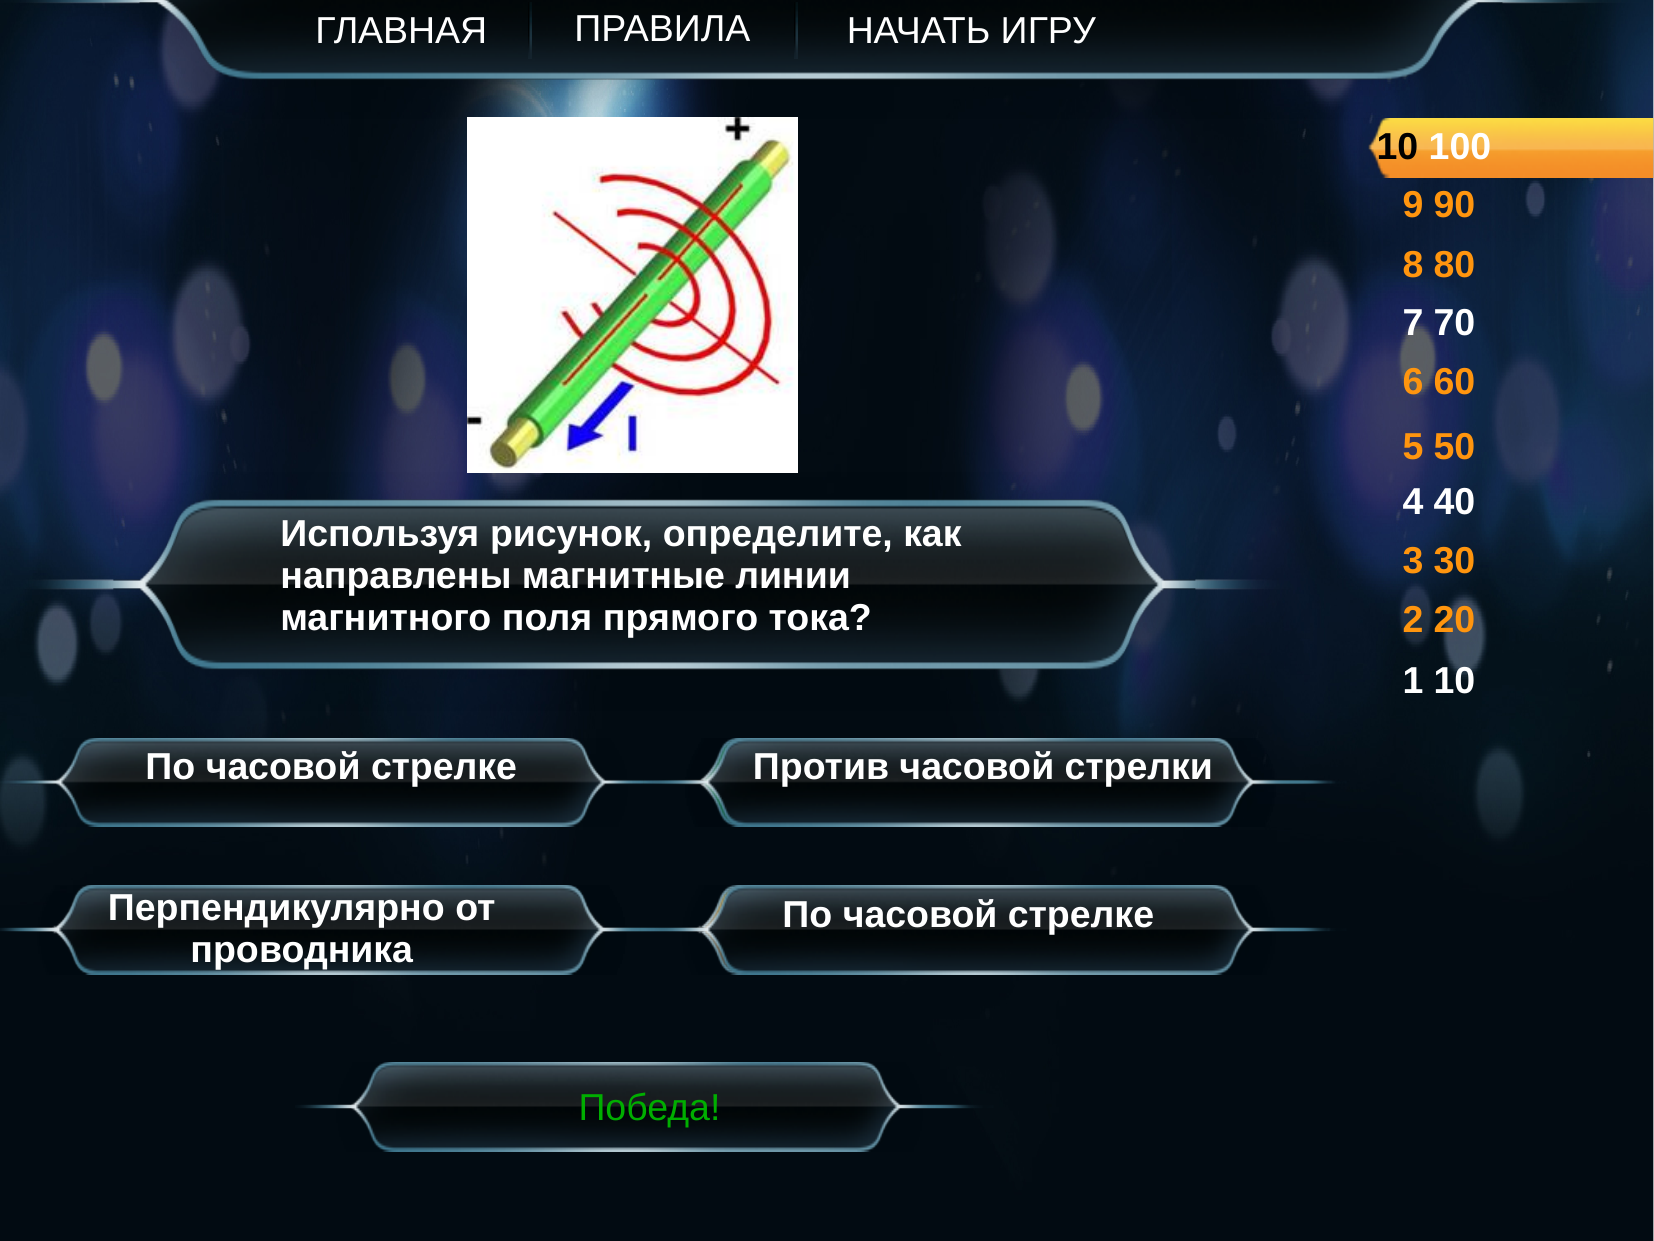

ПРАВИЛА
ГЛАВНАЯ
НАЧАТЬ ИГРУ
10 100
9 90
8 80
7 70
6 60
5 50
4 40
Используя рисунок, определите, как направлены магнитные линии магнитного поля прямого тока?
3 30
2 20
1 10
По часовой стрелке
Против часовой стрелки
Перпендикулярно от проводника
По часовой стрелке
Победа!